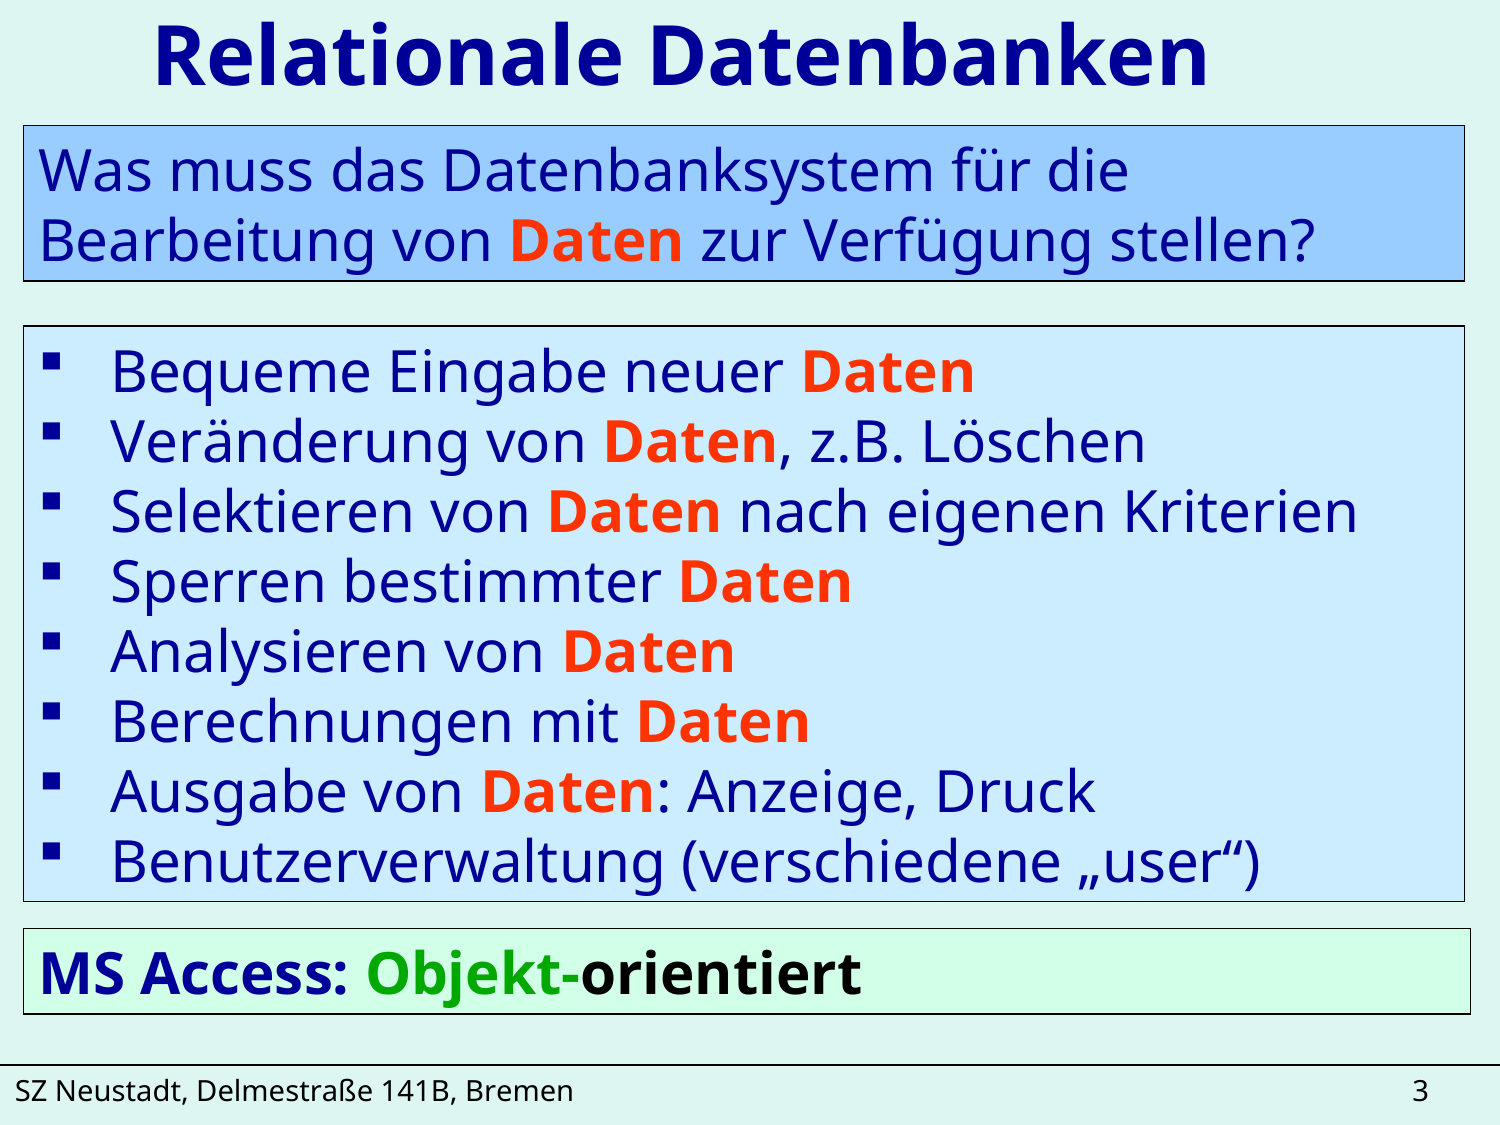

Relationale Datenbanken
Was muss das Datenbanksystem für die Bearbeitung von Daten zur Verfügung stellen?
	Bequeme Eingabe neuer Daten
	Veränderung von Daten, z.B. Löschen
	Selektieren von Daten nach eigenen Kriterien
	Sperren bestimmter Daten
	Analysieren von Daten
	Berechnungen mit Daten
	Ausgabe von Daten: Anzeige, Druck
	Benutzerverwaltung (verschiedene „user“)
MS Access: Objekt-orientiert